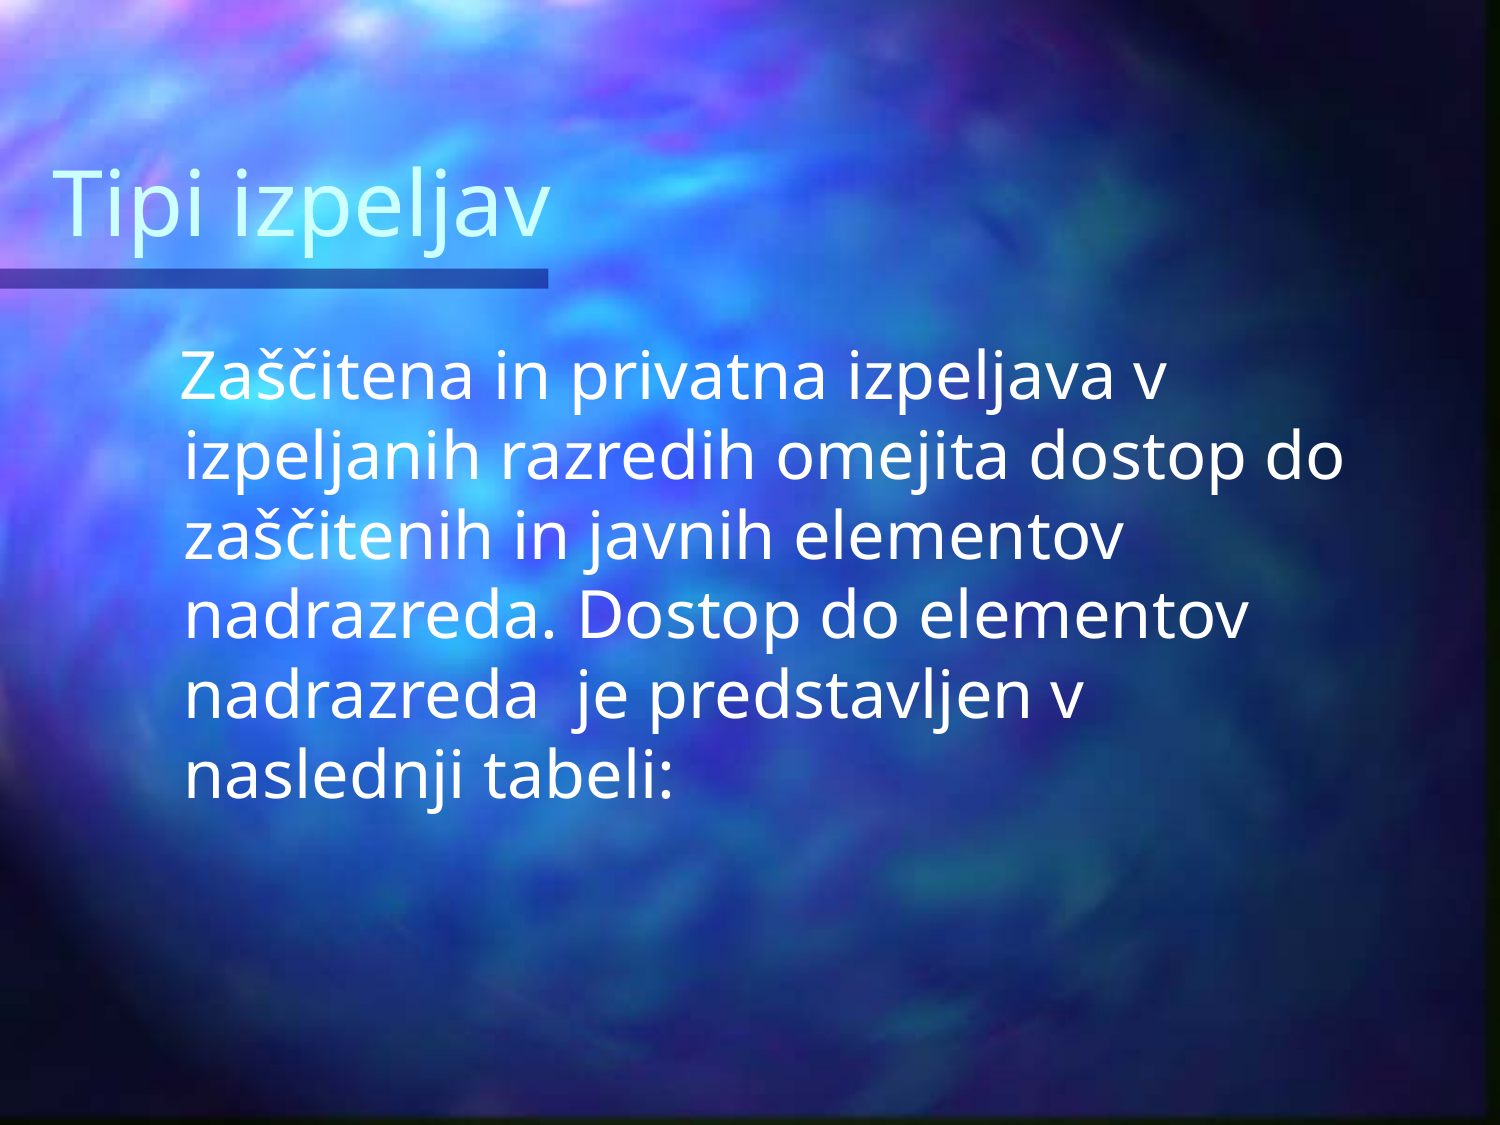

# Tipi izpeljav
 Zaščitena in privatna izpeljava v izpeljanih razredih omejita dostop do zaščitenih in javnih elementov nadrazreda. Dostop do elementov nadrazreda je predstavljen v naslednji tabeli: